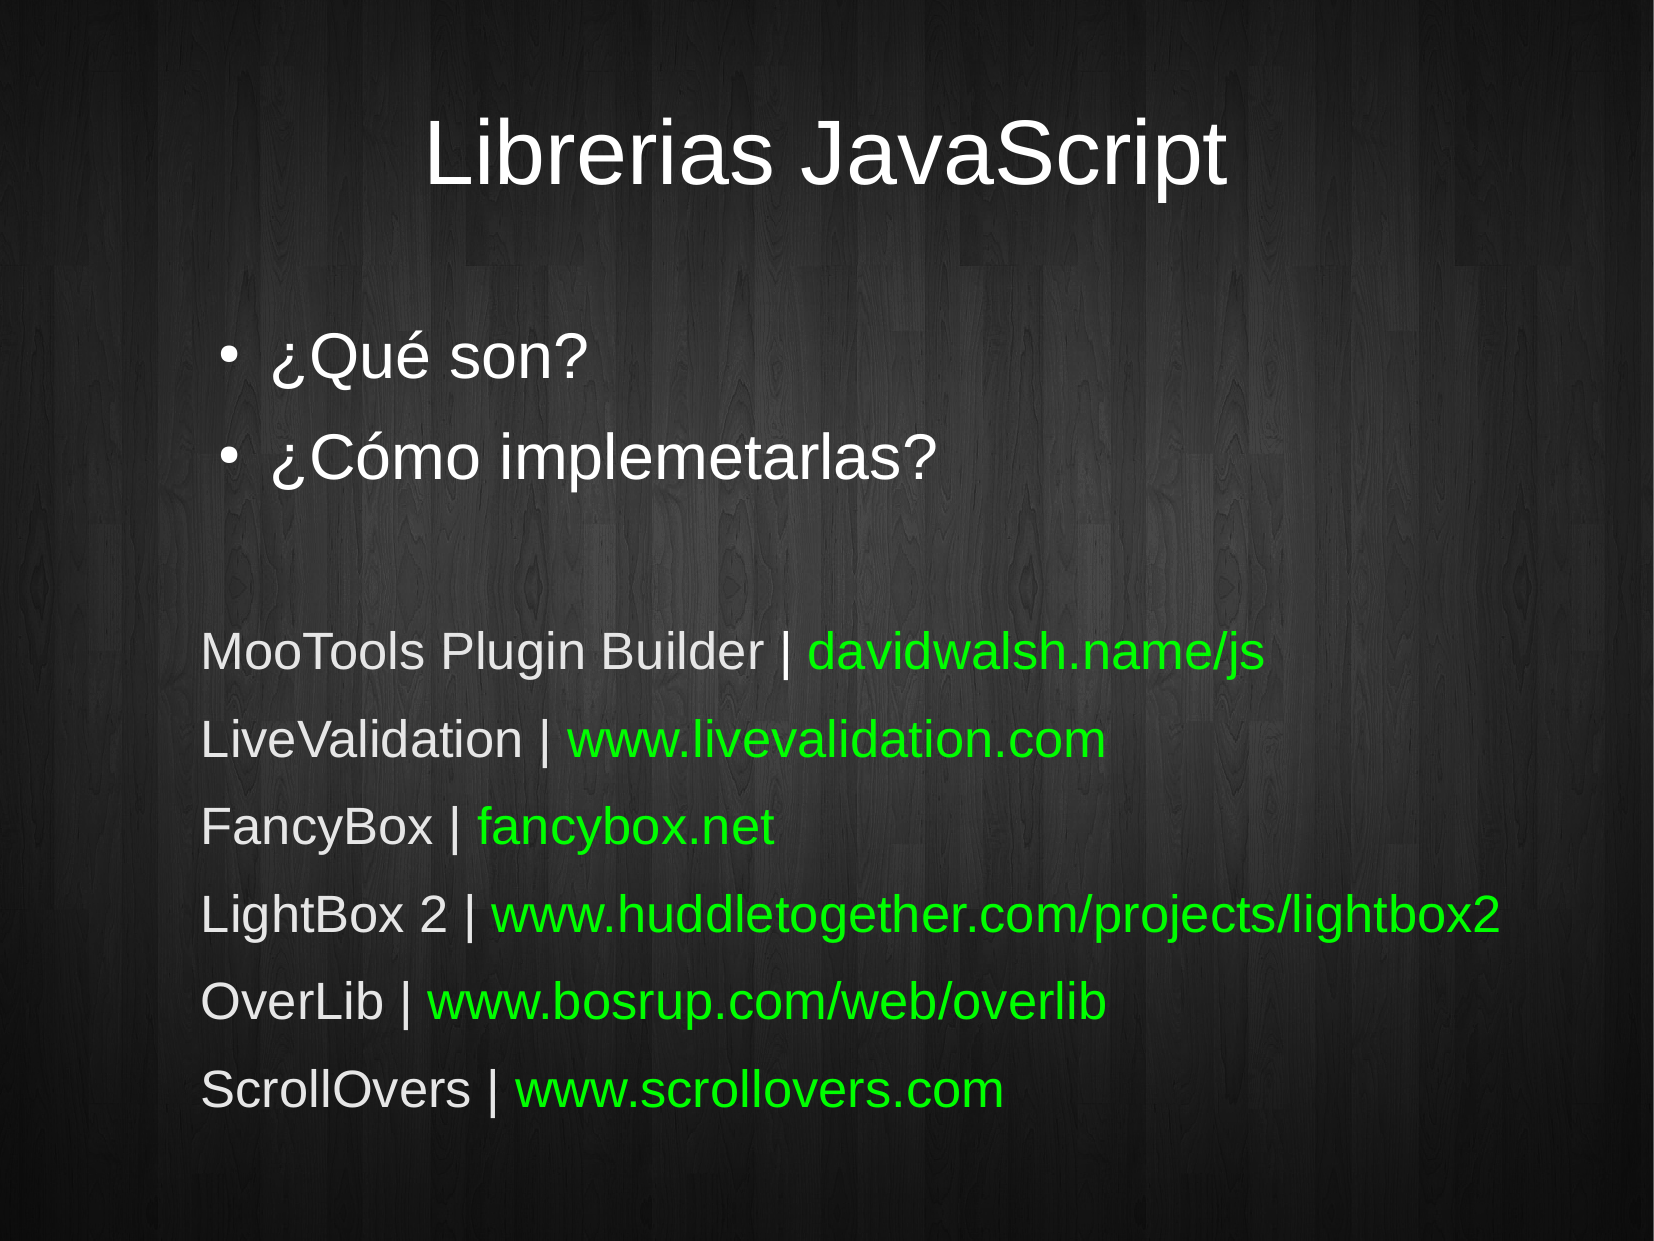

# Librerias JavaScript
¿Qué son?
¿Cómo implemetarlas?
MooTools Plugin Builder | davidwalsh.name/js
LiveValidation | www.livevalidation.com
FancyBox | fancybox.net
LightBox 2 | www.huddletogether.com/projects/lightbox2
OverLib | www.bosrup.com/web/overlib
ScrollOvers | www.scrollovers.com